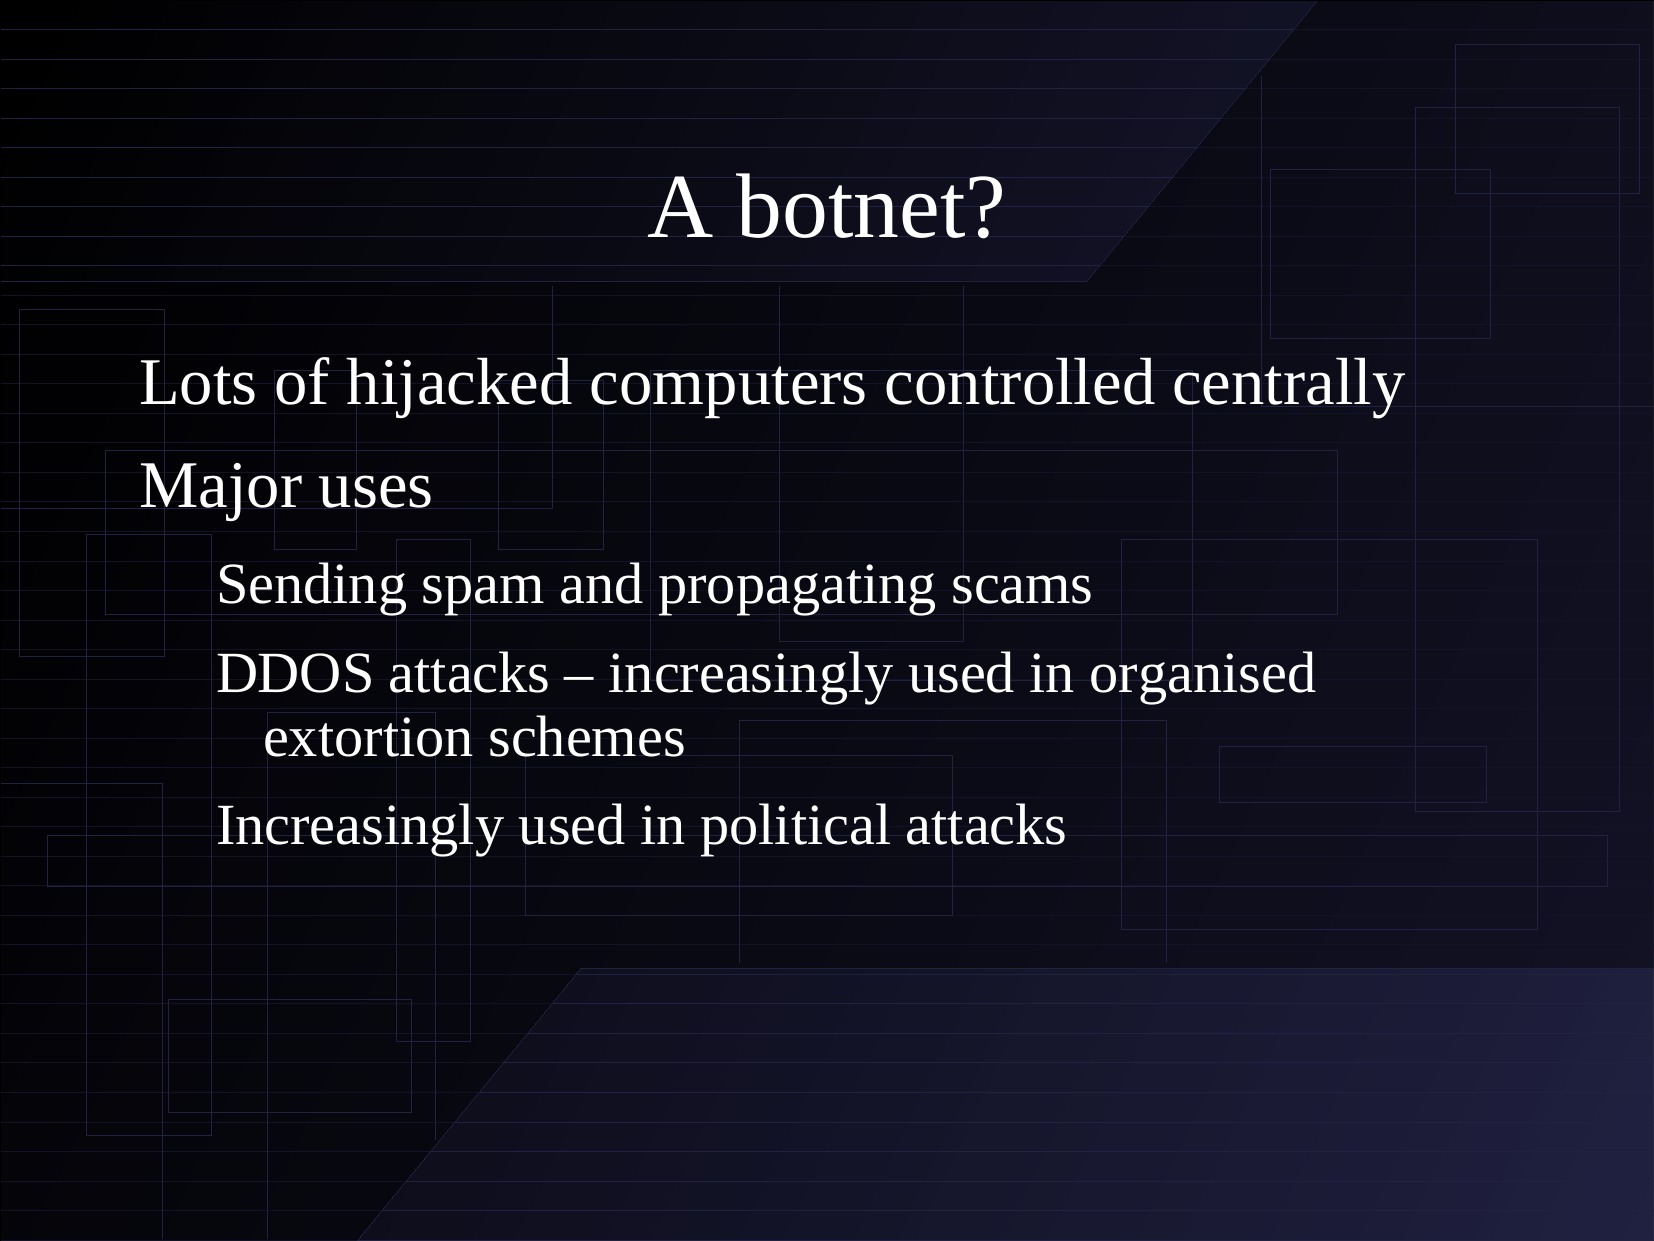

# A botnet?
Lots of hijacked computers controlled centrally
Major uses
Sending spam and propagating scams
DDOS attacks – increasingly used in organised extortion schemes
Increasingly used in political attacks